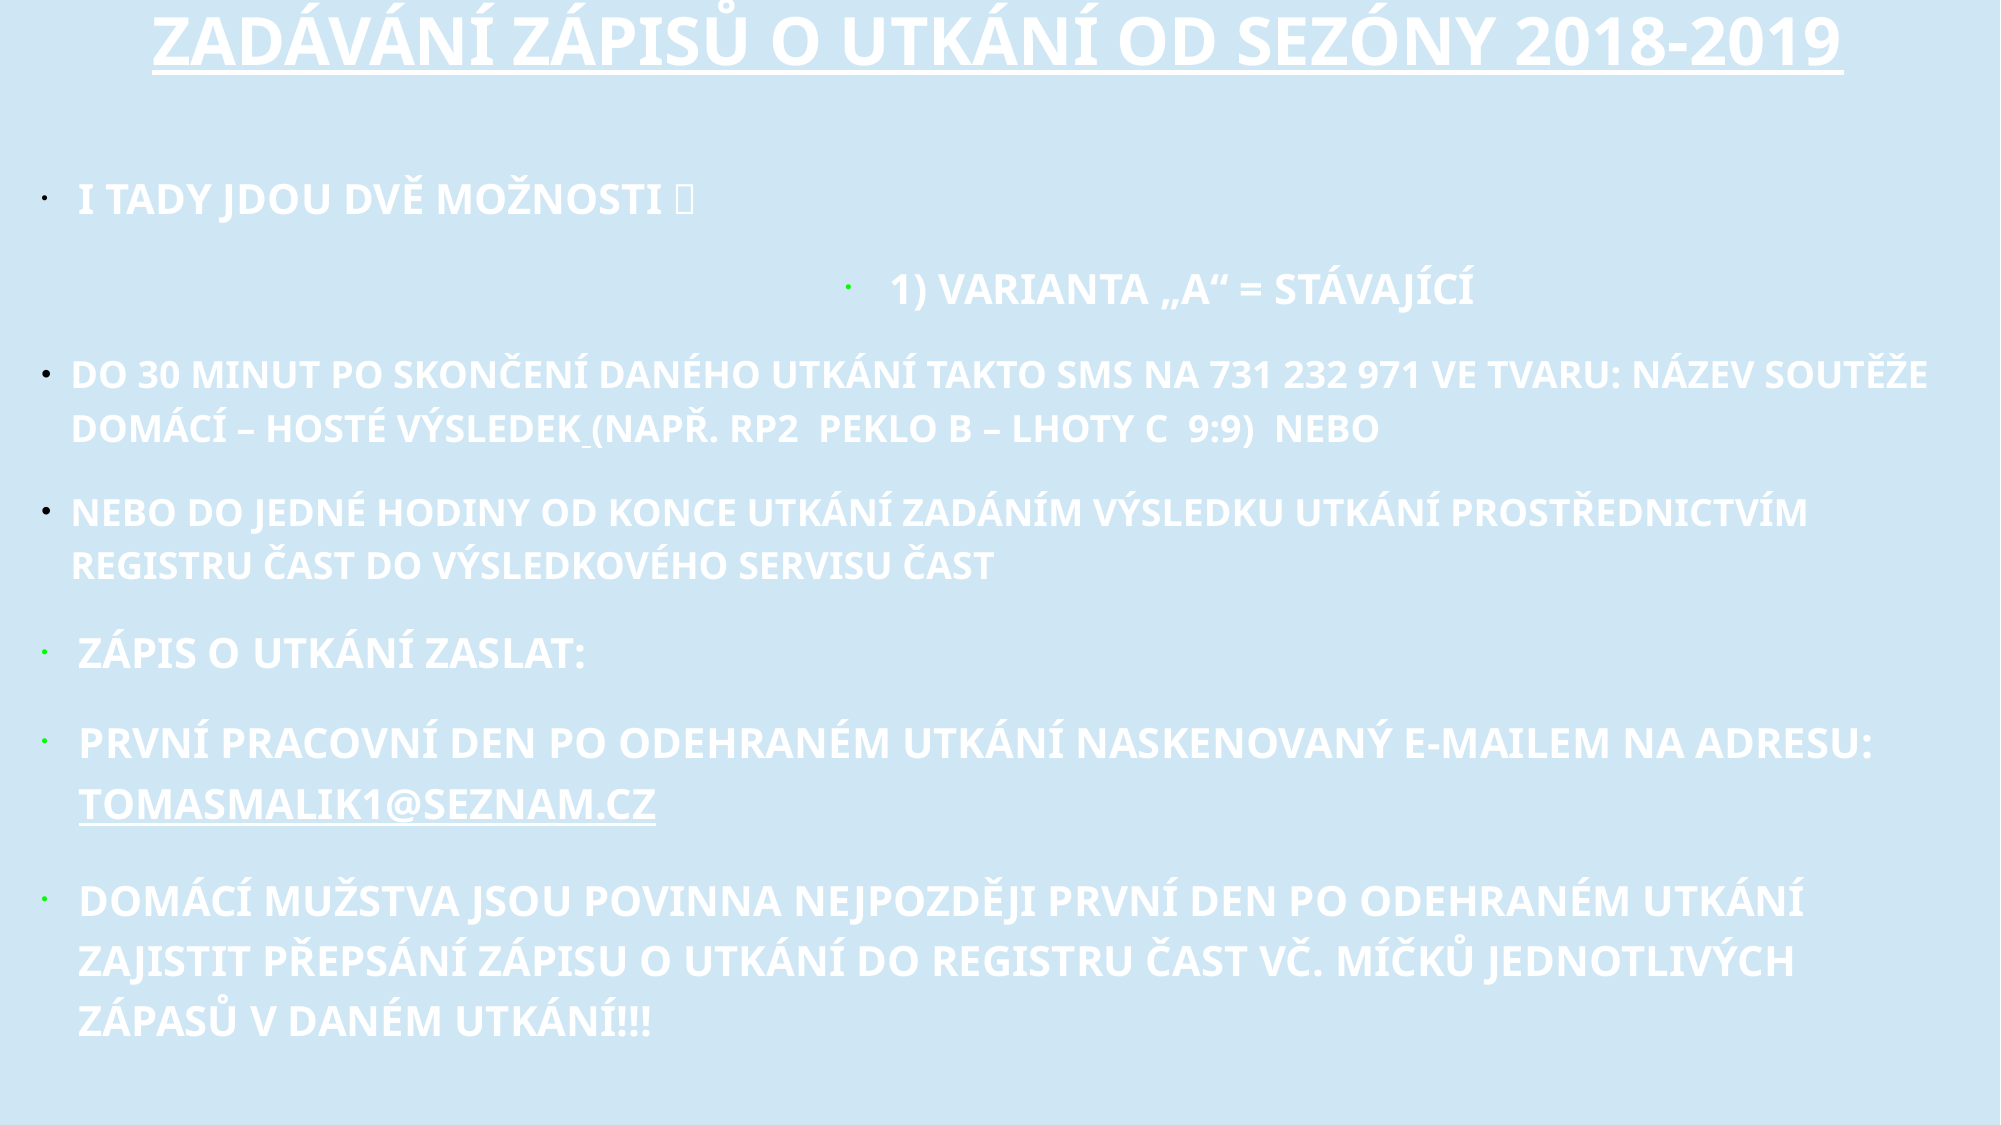

# ZADÁVÁNÍ ZÁPISŮ O UTKÁNÍ OD SEZÓNY 2018-2019
I TADY JDOU DVĚ MOŽNOSTI 
1) VARIANTA „A“ = STÁVAJÍCÍ
DO 30 MINUT PO SKONČENÍ DANÉHO UTKÁNÍ TAKTO SMS NA 731 232 971 VE TVARU: NÁZEV SOUTĚŽE DOMÁCÍ – HOSTÉ VÝSLEDEK (NAPŘ. RP2 PEKLO B – LHOTY C 9:9) NEBO
NEBO DO JEDNÉ HODINY OD KONCE UTKÁNÍ ZADÁNÍM VÝSLEDKU UTKÁNÍ PROSTŘEDNICTVÍM REGISTRU ČAST DO VÝSLEDKOVÉHO SERVISU ČAST
ZÁPIS O UTKÁNÍ ZASLAT:
PRVNÍ PRACOVNÍ DEN PO ODEHRANÉM UTKÁNÍ NASKENOVANÝ E-MAILEM NA ADRESU: TOMASMALIK1@SEZNAM.CZ
DOMÁCÍ MUŽSTVA JSOU POVINNA NEJPOZDĚJI PRVNÍ DEN PO ODEHRANÉM UTKÁNÍ ZAJISTIT PŘEPSÁNÍ ZÁPISU O UTKÁNÍ DO REGISTRU ČAST VČ. MÍČKŮ JEDNOTLIVÝCH ZÁPASŮ V DANÉM UTKÁNÍ!!!